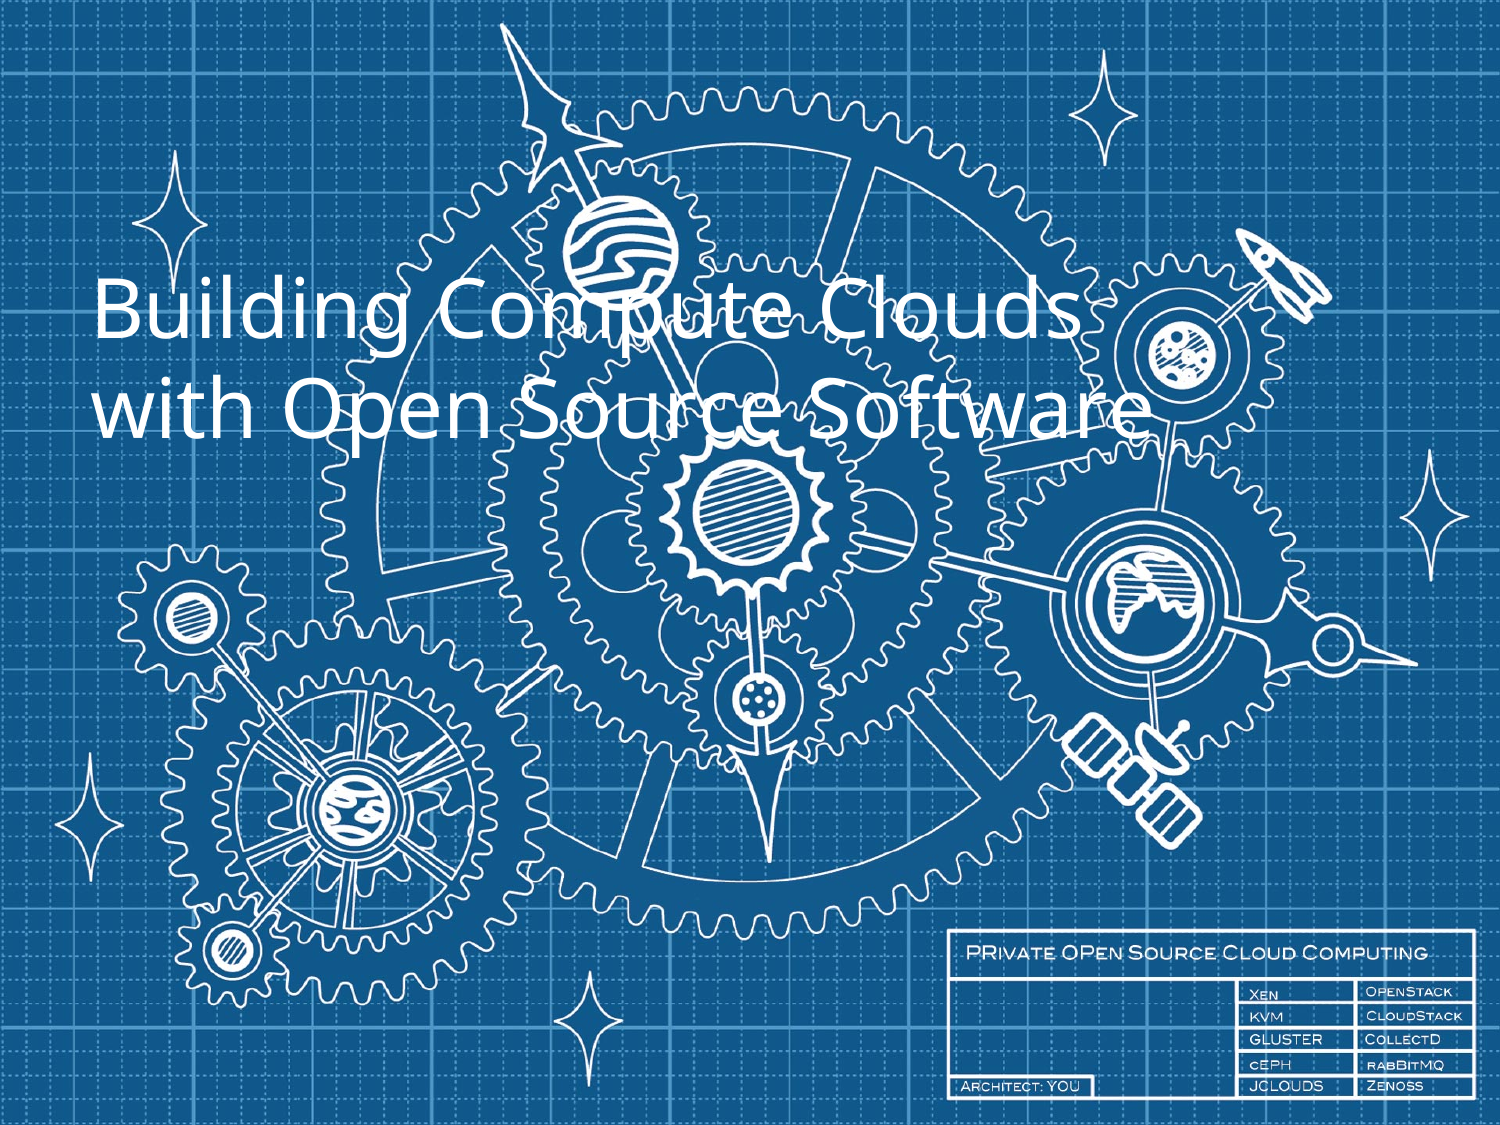

# Building Compute Clouds with Open Source Software